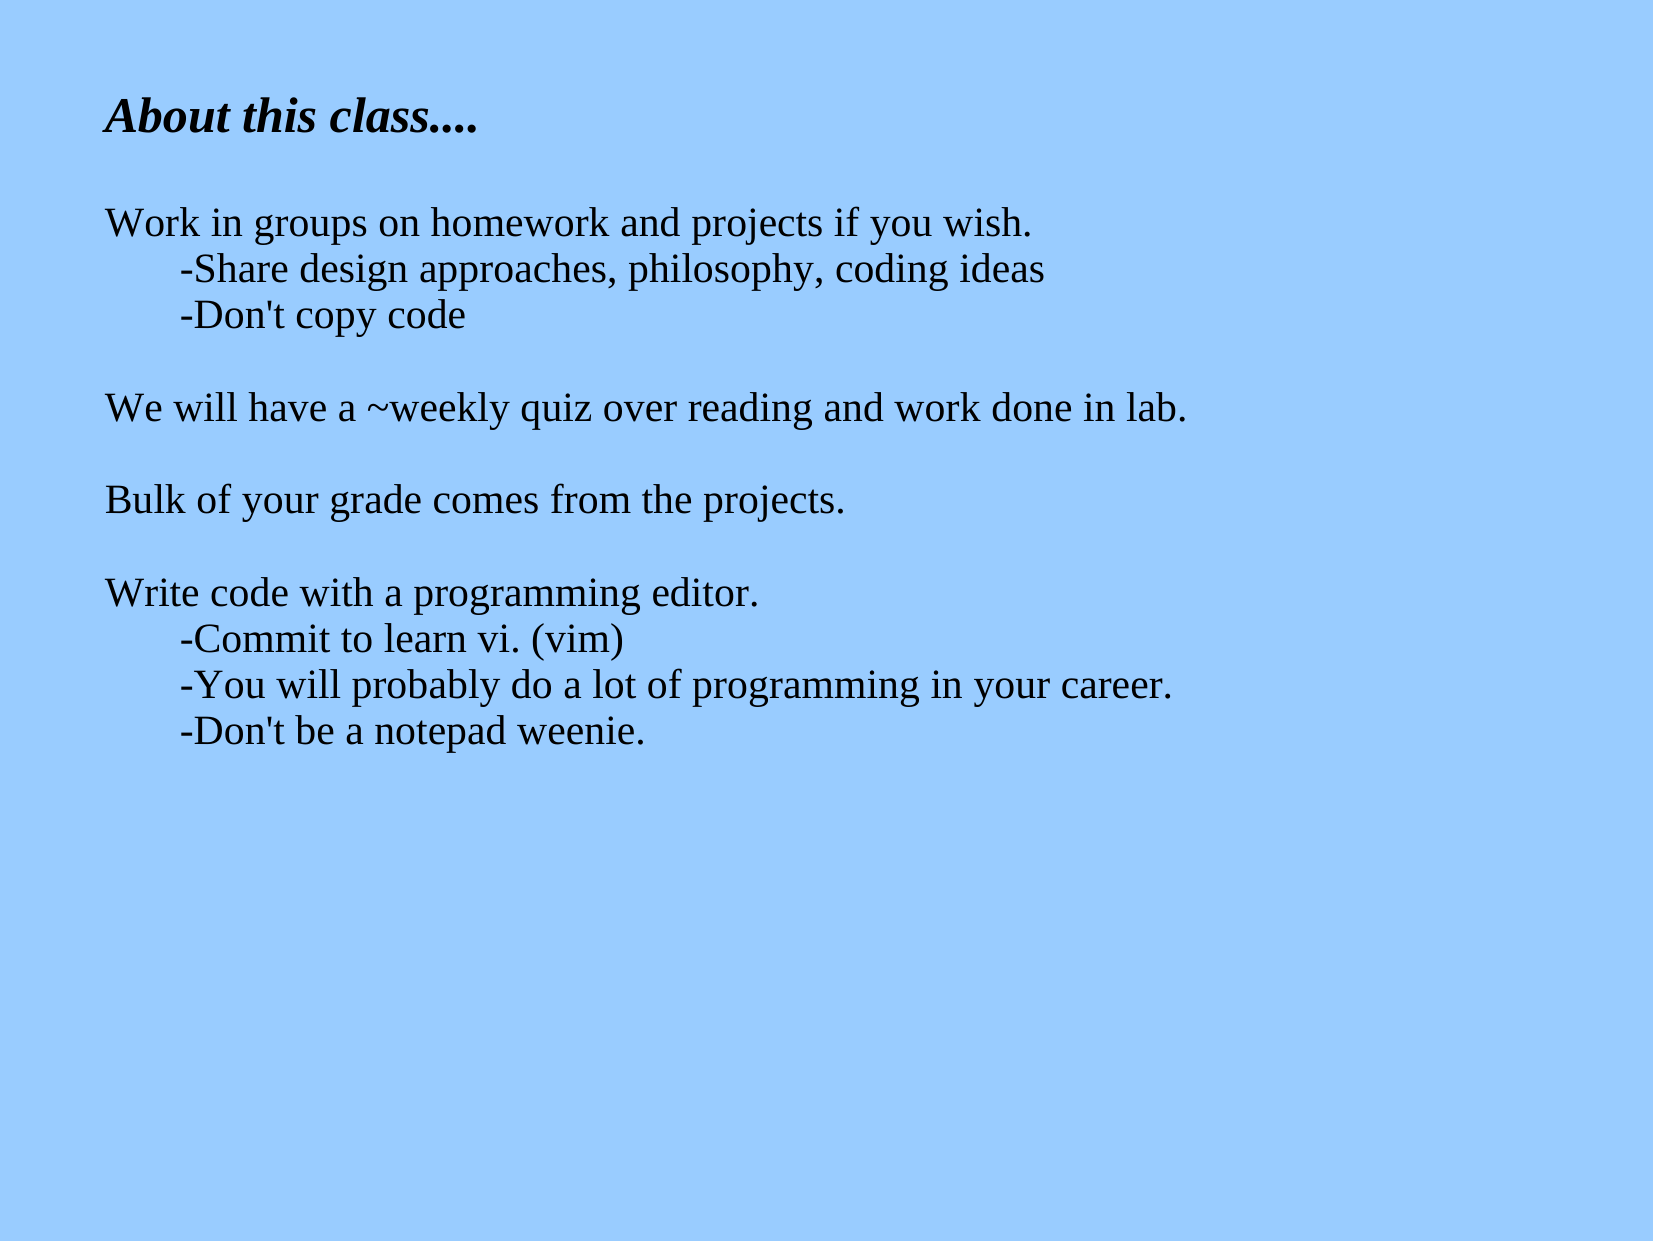

About this class....
Work in groups on homework and projects if you wish.
	-Share design approaches, philosophy, coding ideas
	-Don't copy code
We will have a ~weekly quiz over reading and work done in lab.
Bulk of your grade comes from the projects.
Write code with a programming editor.
	-Commit to learn vi. (vim)
	-You will probably do a lot of programming in your career.
	-Don't be a notepad weenie.